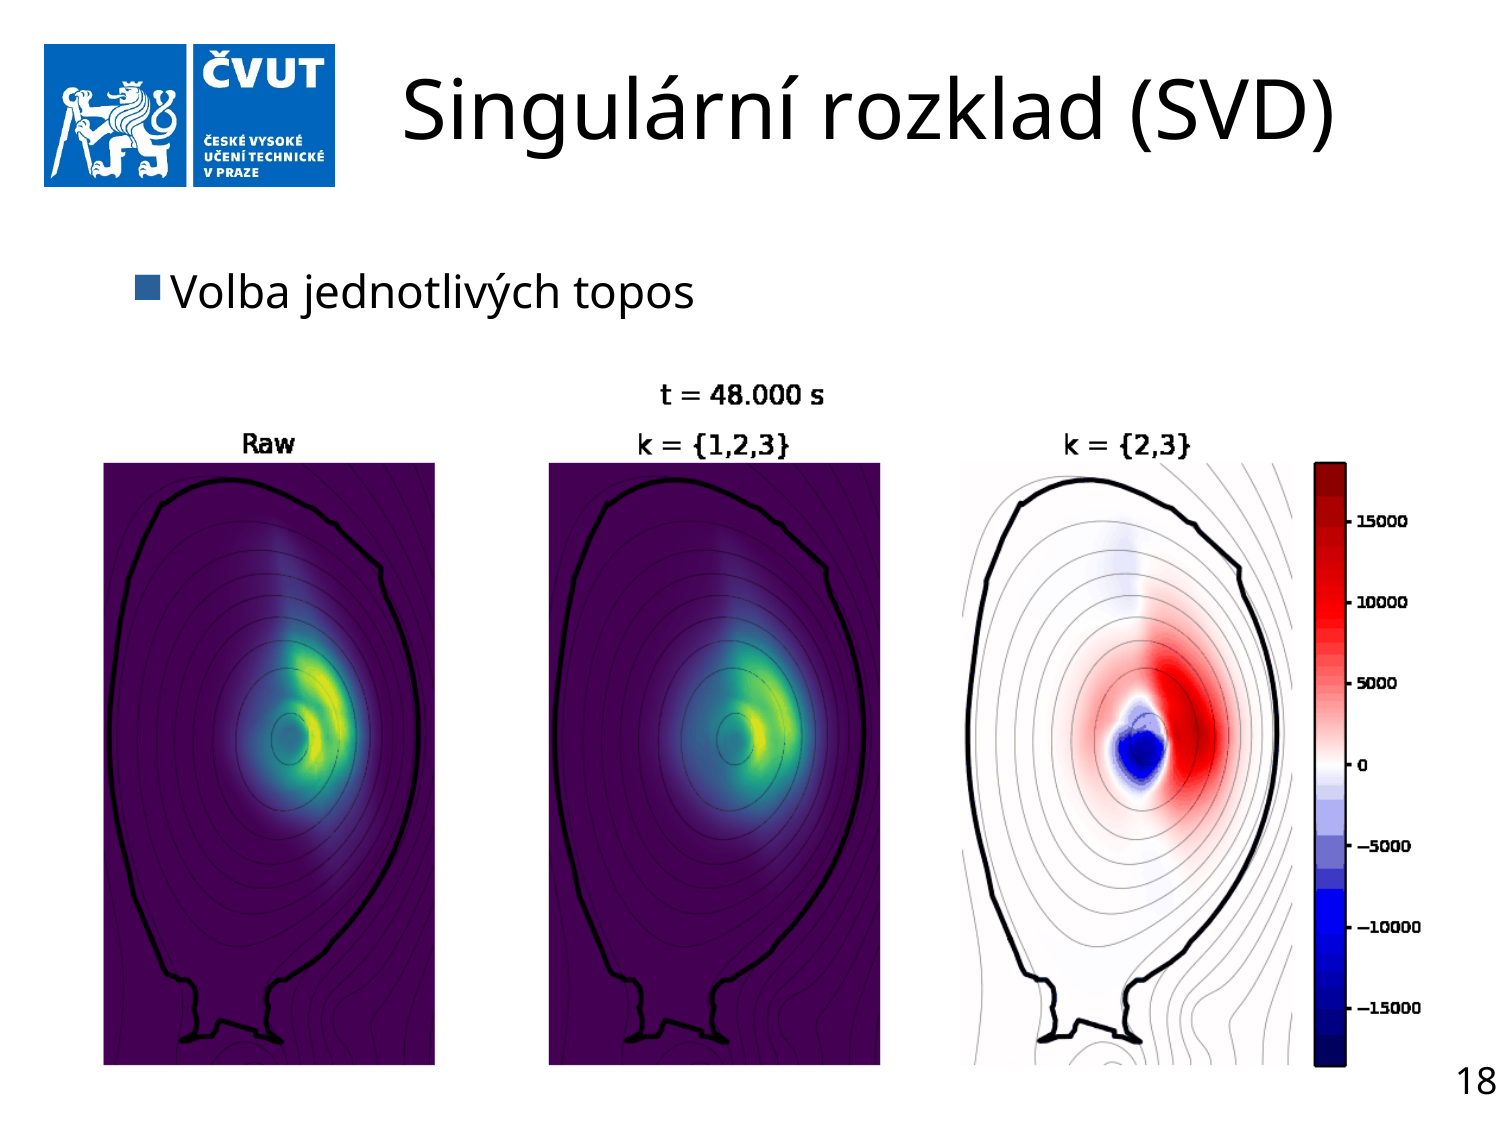

# Singulární rozklad (SVD)
Volba jednotlivých topos